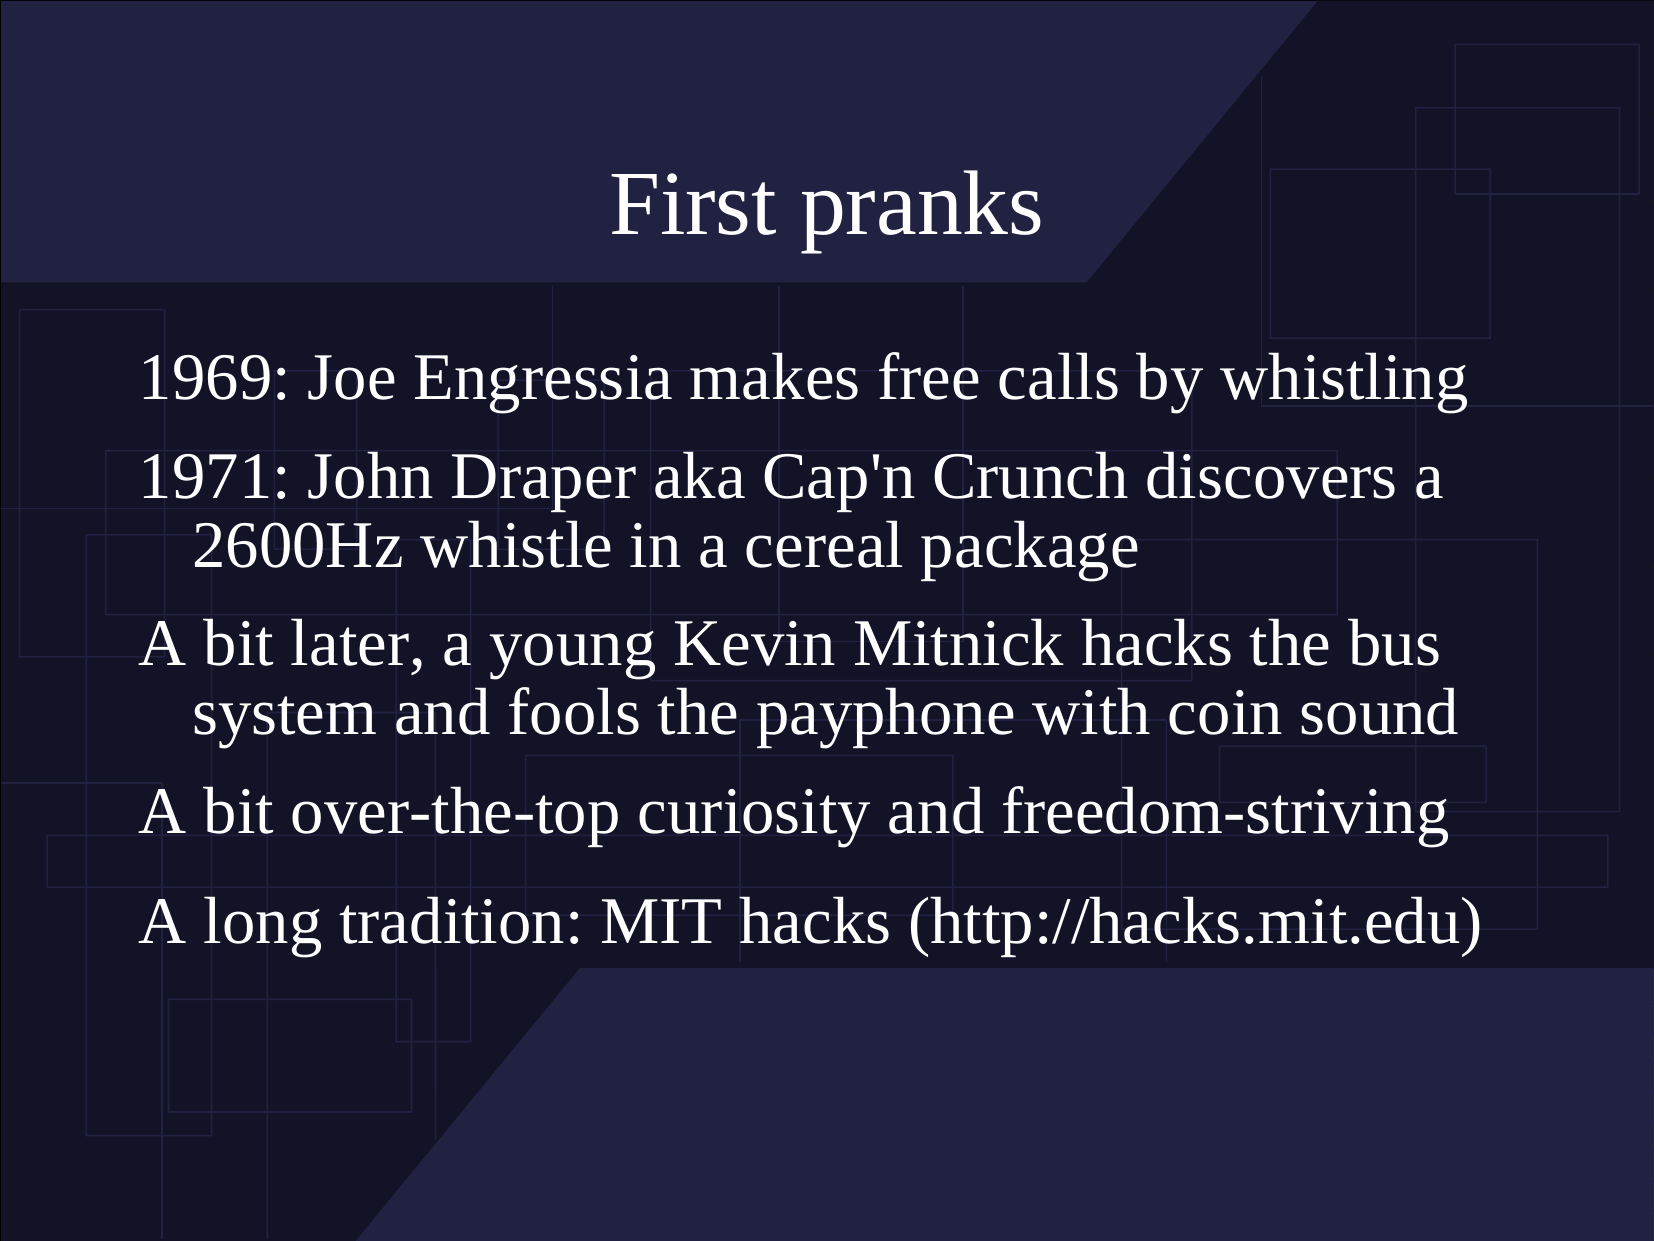

# First pranks
1969: Joe Engressia makes free calls by whistling
1971: John Draper aka Cap'n Crunch discovers a 2600Hz whistle in a cereal package
A bit later, a young Kevin Mitnick hacks the bus system and fools the payphone with coin sound
A bit over-the-top curiosity and freedom-striving
A long tradition: MIT hacks (http://hacks.mit.edu)‏